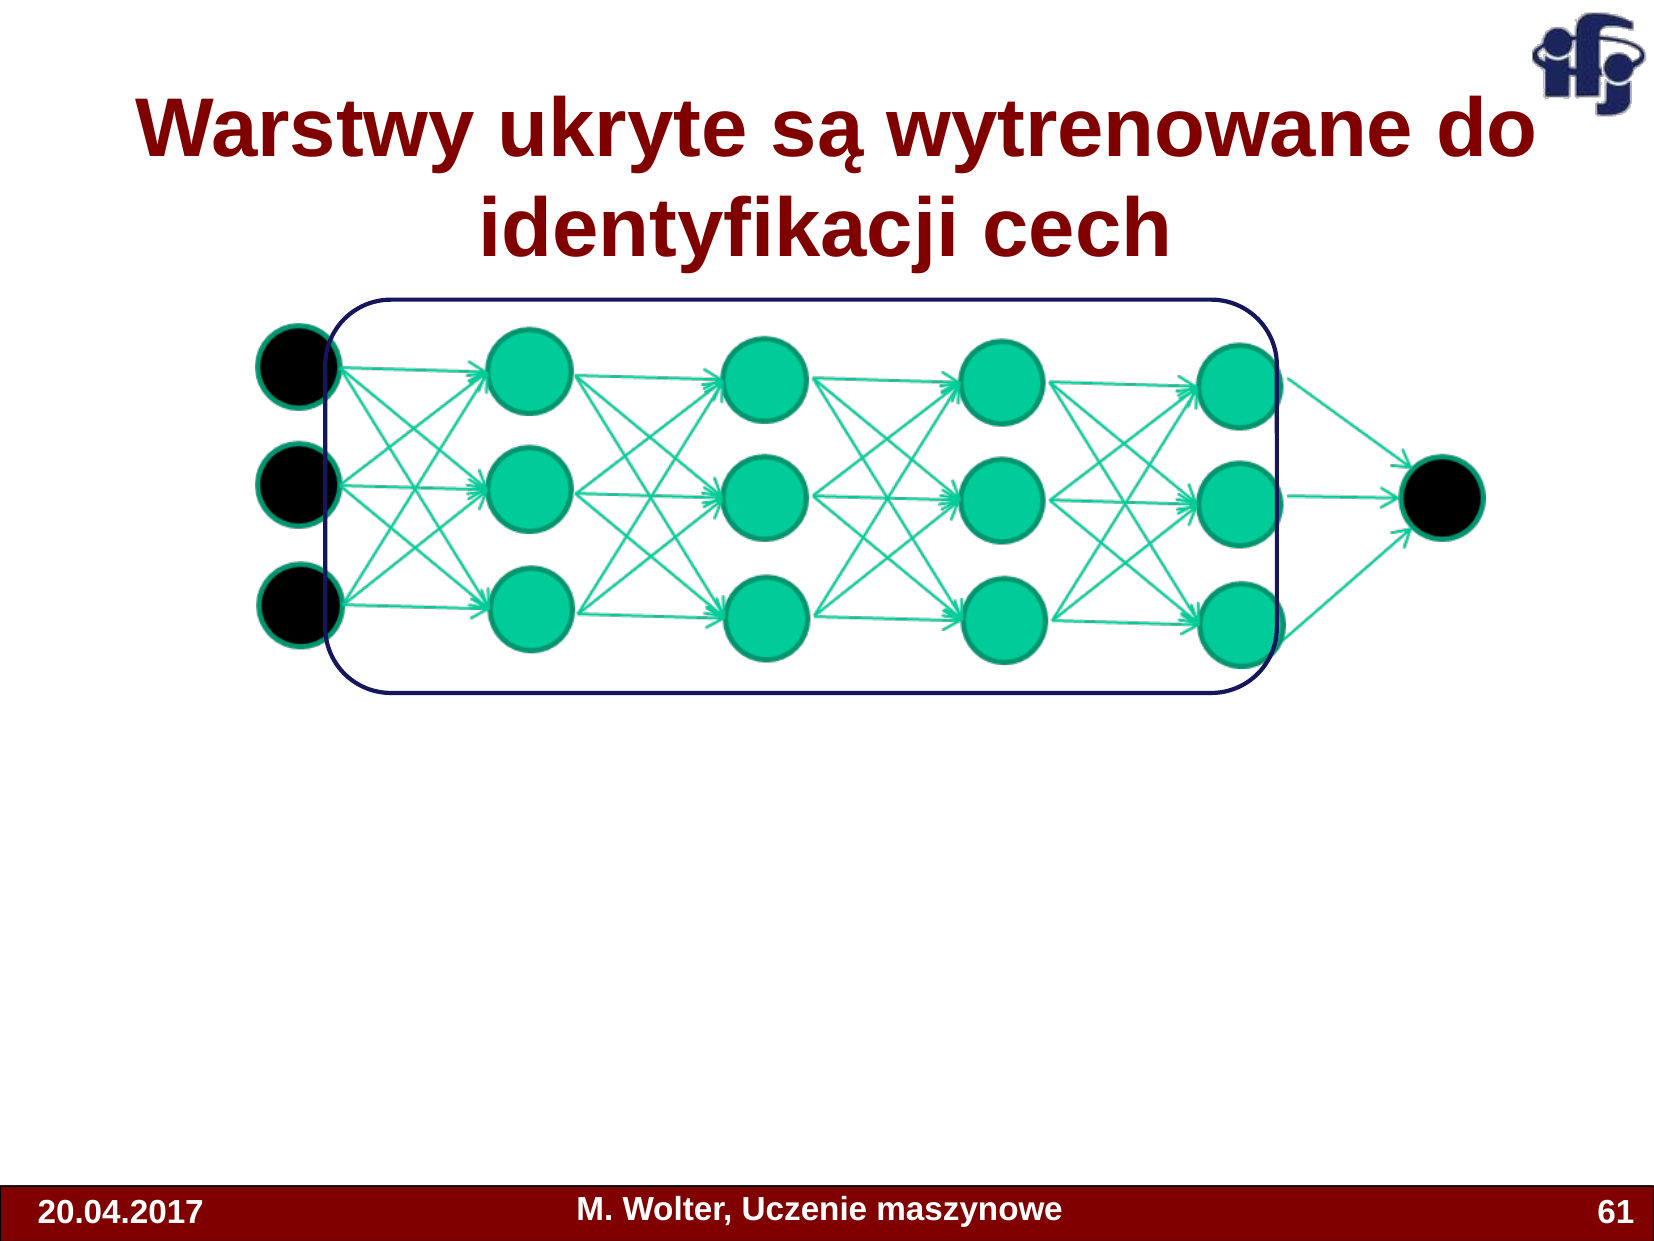

# Warstwy ukryte są wytrenowane do identyfikacji cech